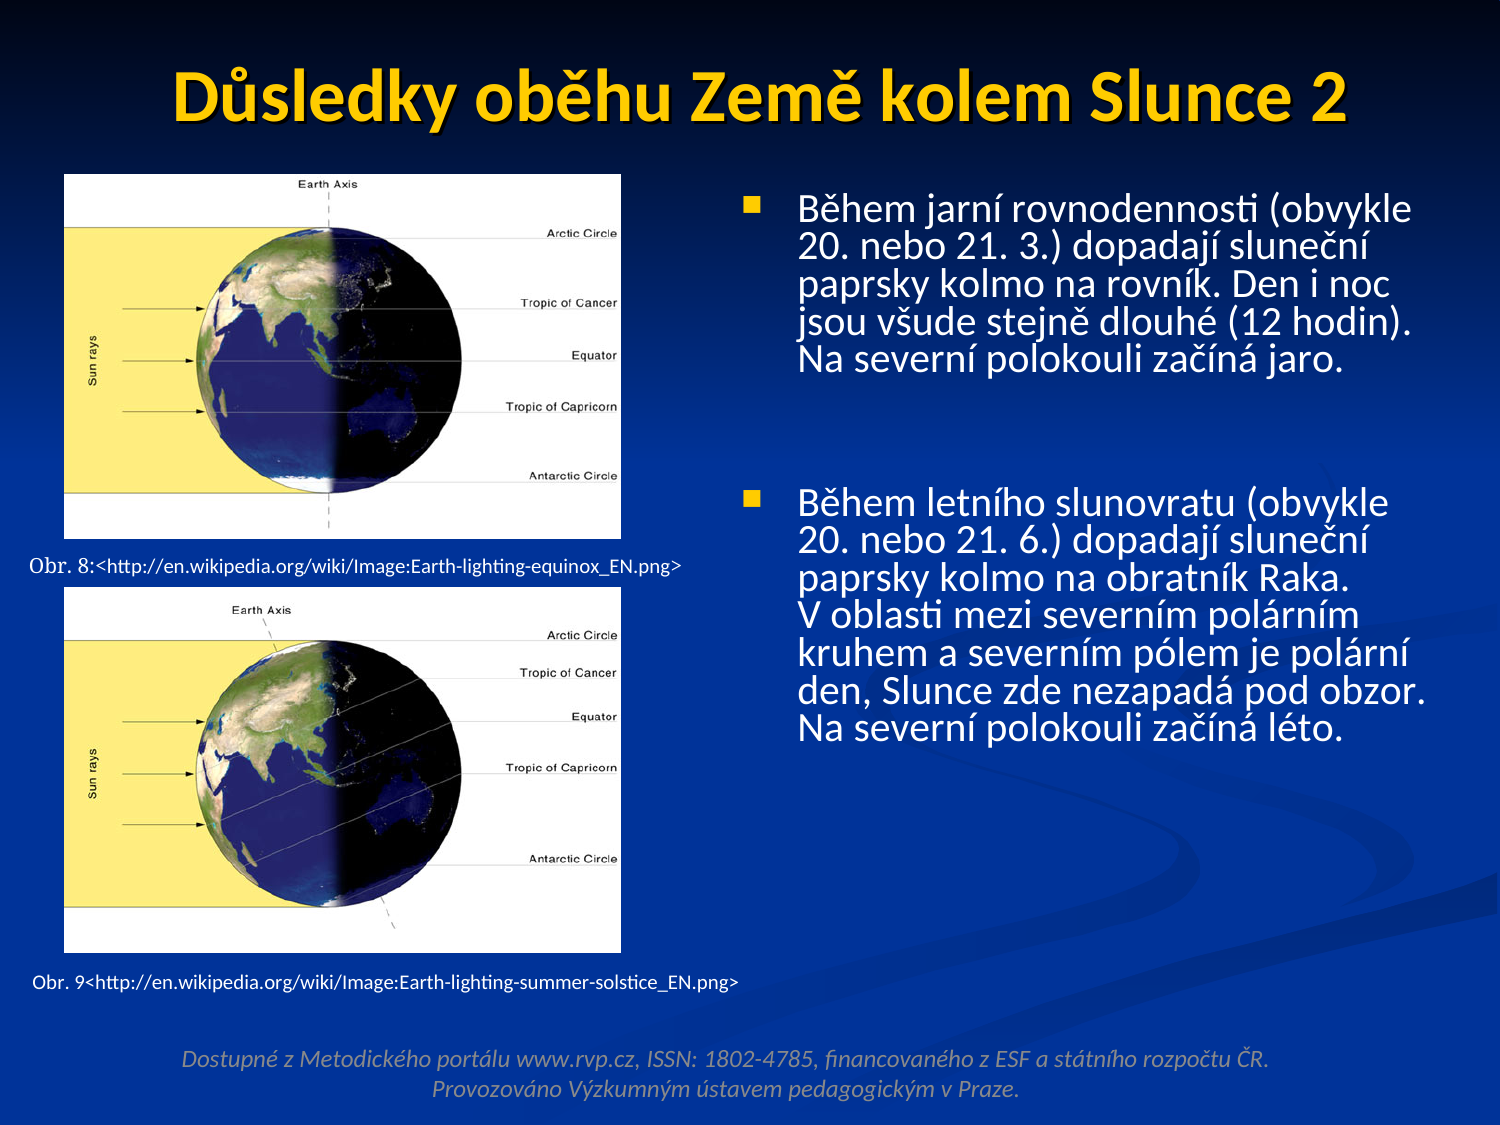

# Důsledky oběhu Země kolem Slunce 2
Během jarní rovnodennosti (obvykle 20. nebo 21. 3.) dopadají sluneční paprsky kolmo na rovník. Den i noc jsou všude stejně dlouhé (12 hodin). Na severní polokouli začíná jaro.
Během letního slunovratu (obvykle
20. nebo 21. 6.) dopadají sluneční paprsky kolmo na obratník Raka.
V oblasti mezi severním polárním kruhem a severním pólem je polární den, Slunce zde nezapadá pod obzor. Na severní polokouli začíná léto.
Obr. 8:<http://en.wikipedia.org/wiki/Image:Earth-lighting-equinox_EN.png>
Obr. 9<http://en.wikipedia.org/wiki/Image:Earth-lighting-summer-solstice_EN.png>
Dostupné z Metodického portálu www.rvp.cz, ISSN: 1802-4785, financovaného z ESF a státního rozpočtu ČR. Provozováno Výzkumným ústavem pedagogickým v Praze.